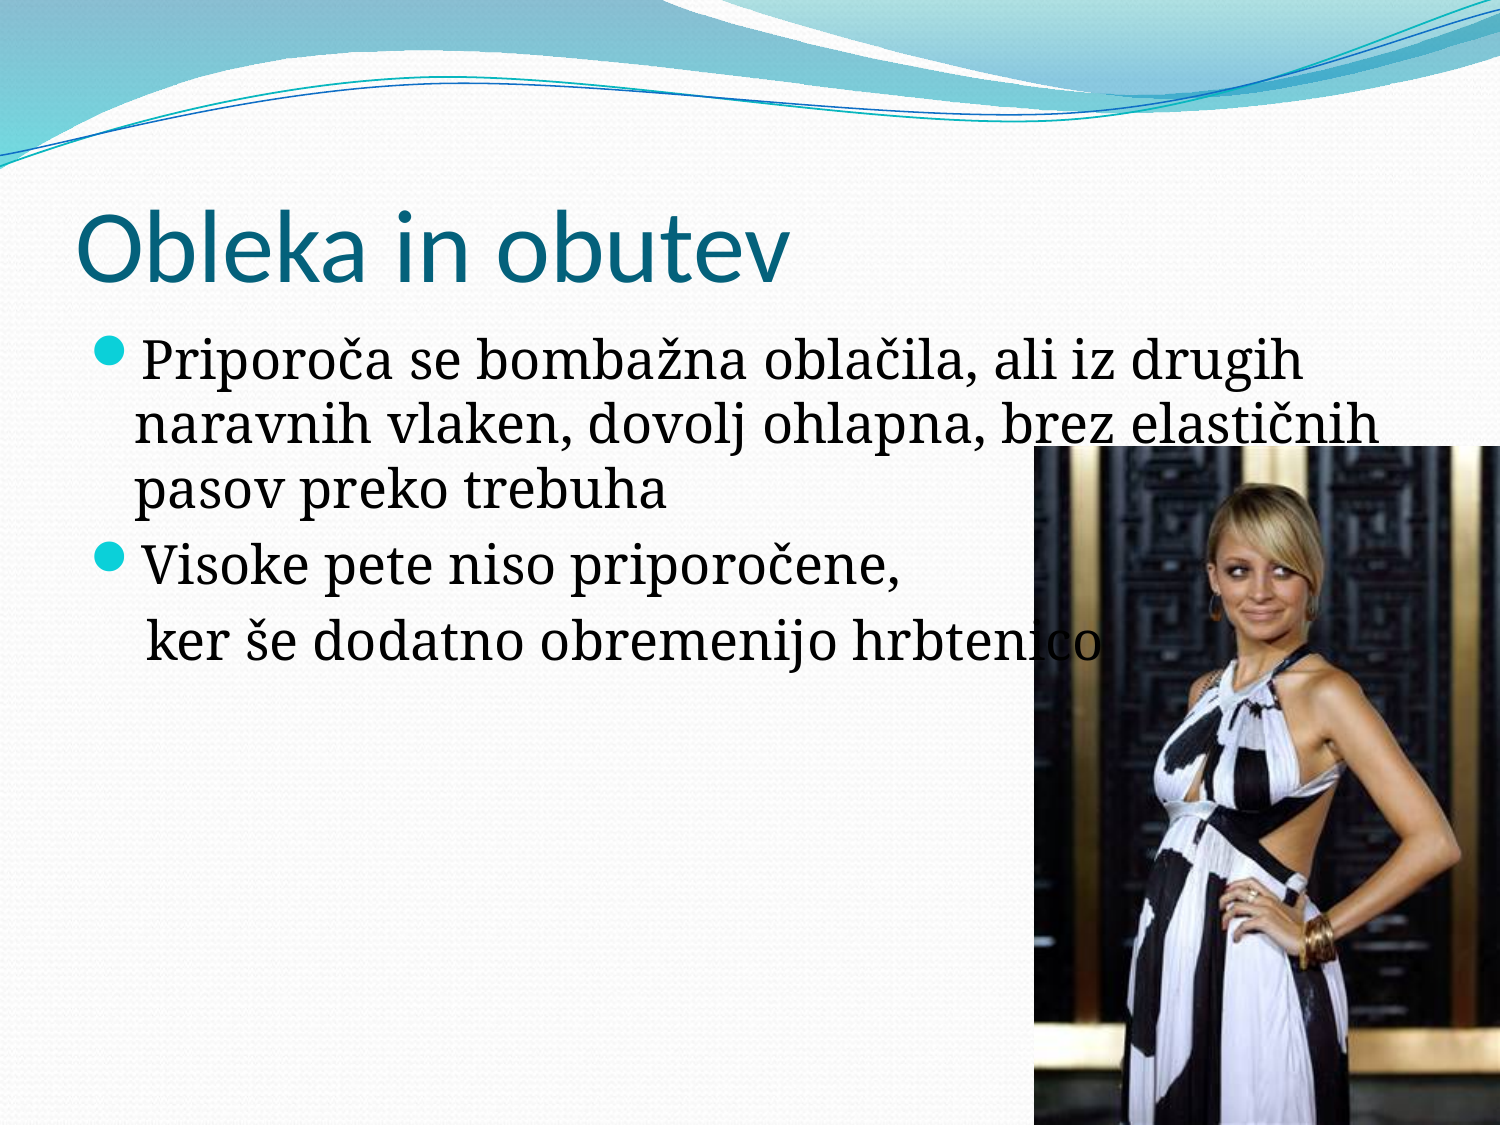

# Obleka in obutev
Priporoča se bombažna oblačila, ali iz drugih naravnih vlaken, dovolj ohlapna, brez elastičnih pasov preko trebuha
Visoke pete niso priporočene,
 ker še dodatno obremenijo hrbtenico